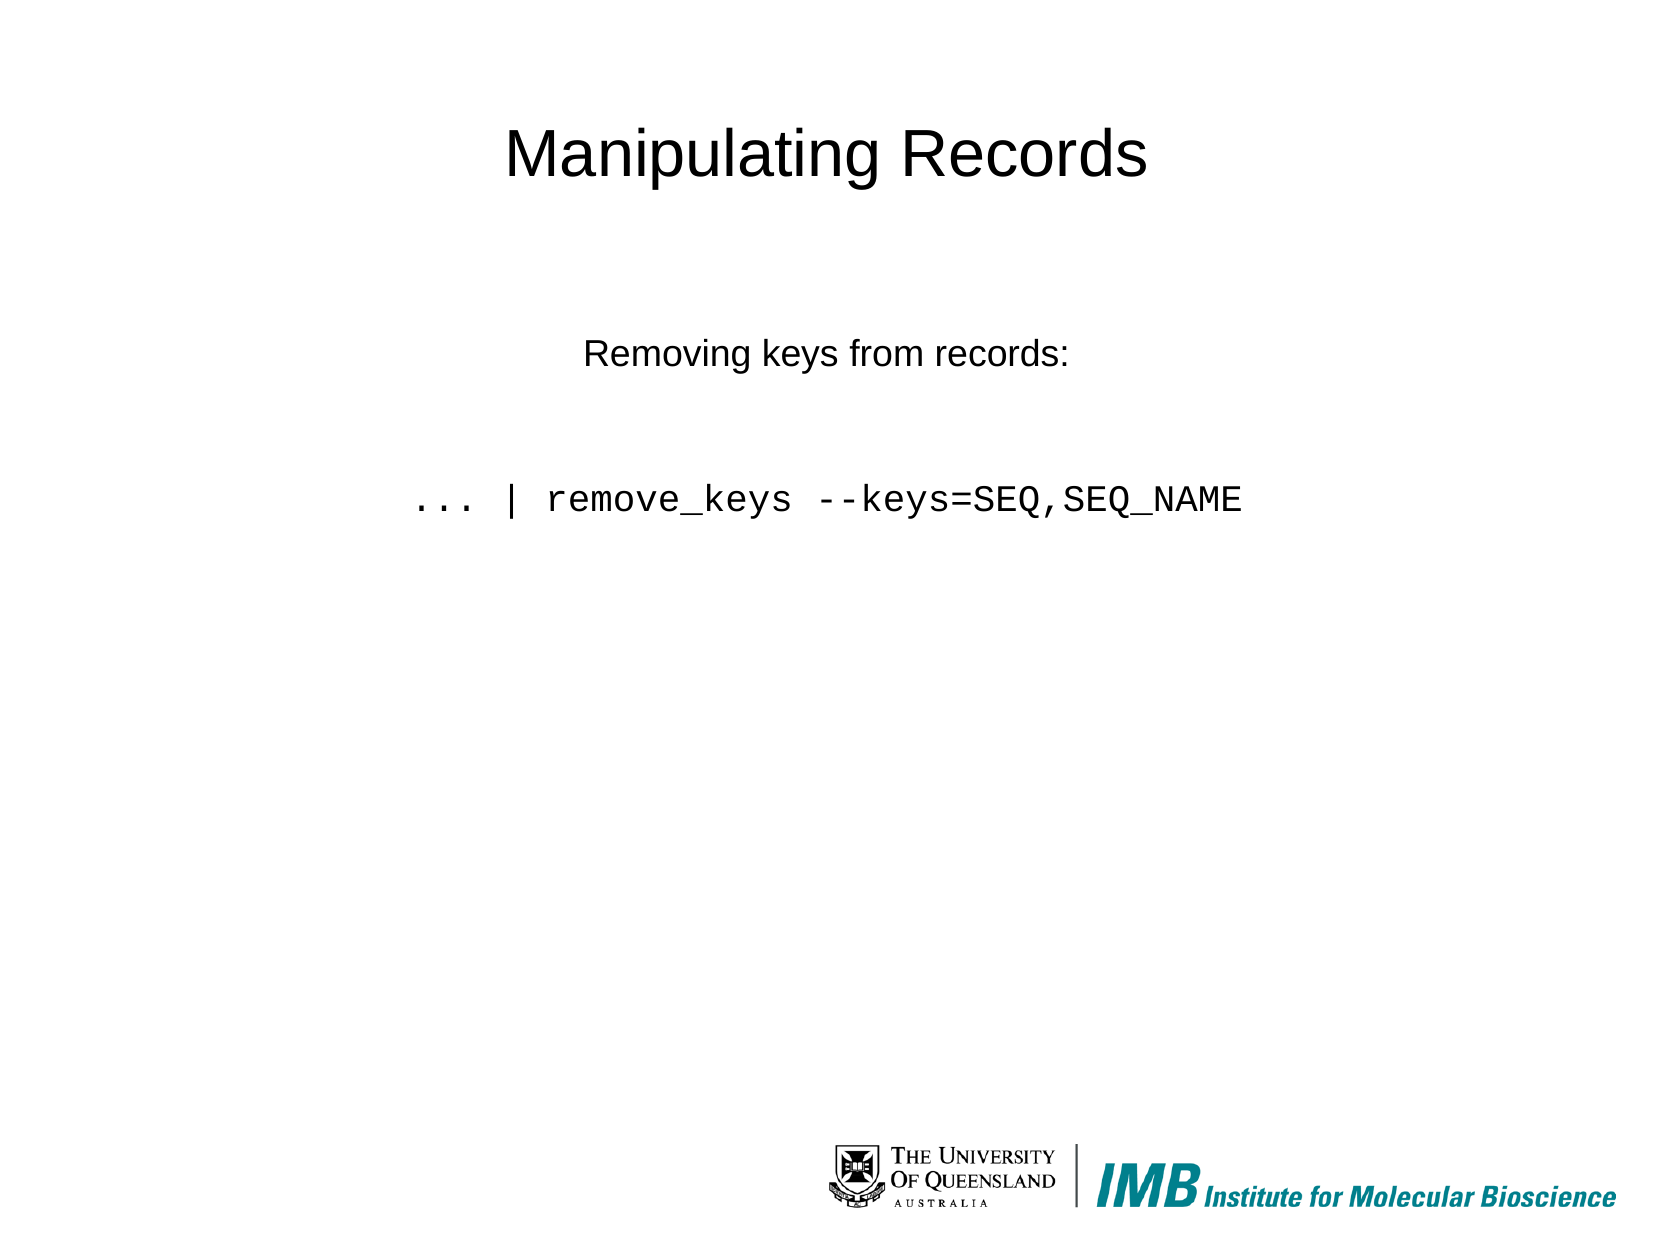

# Manipulating Records
Removing keys from records:
... | remove_keys --keys=SEQ,SEQ_NAME